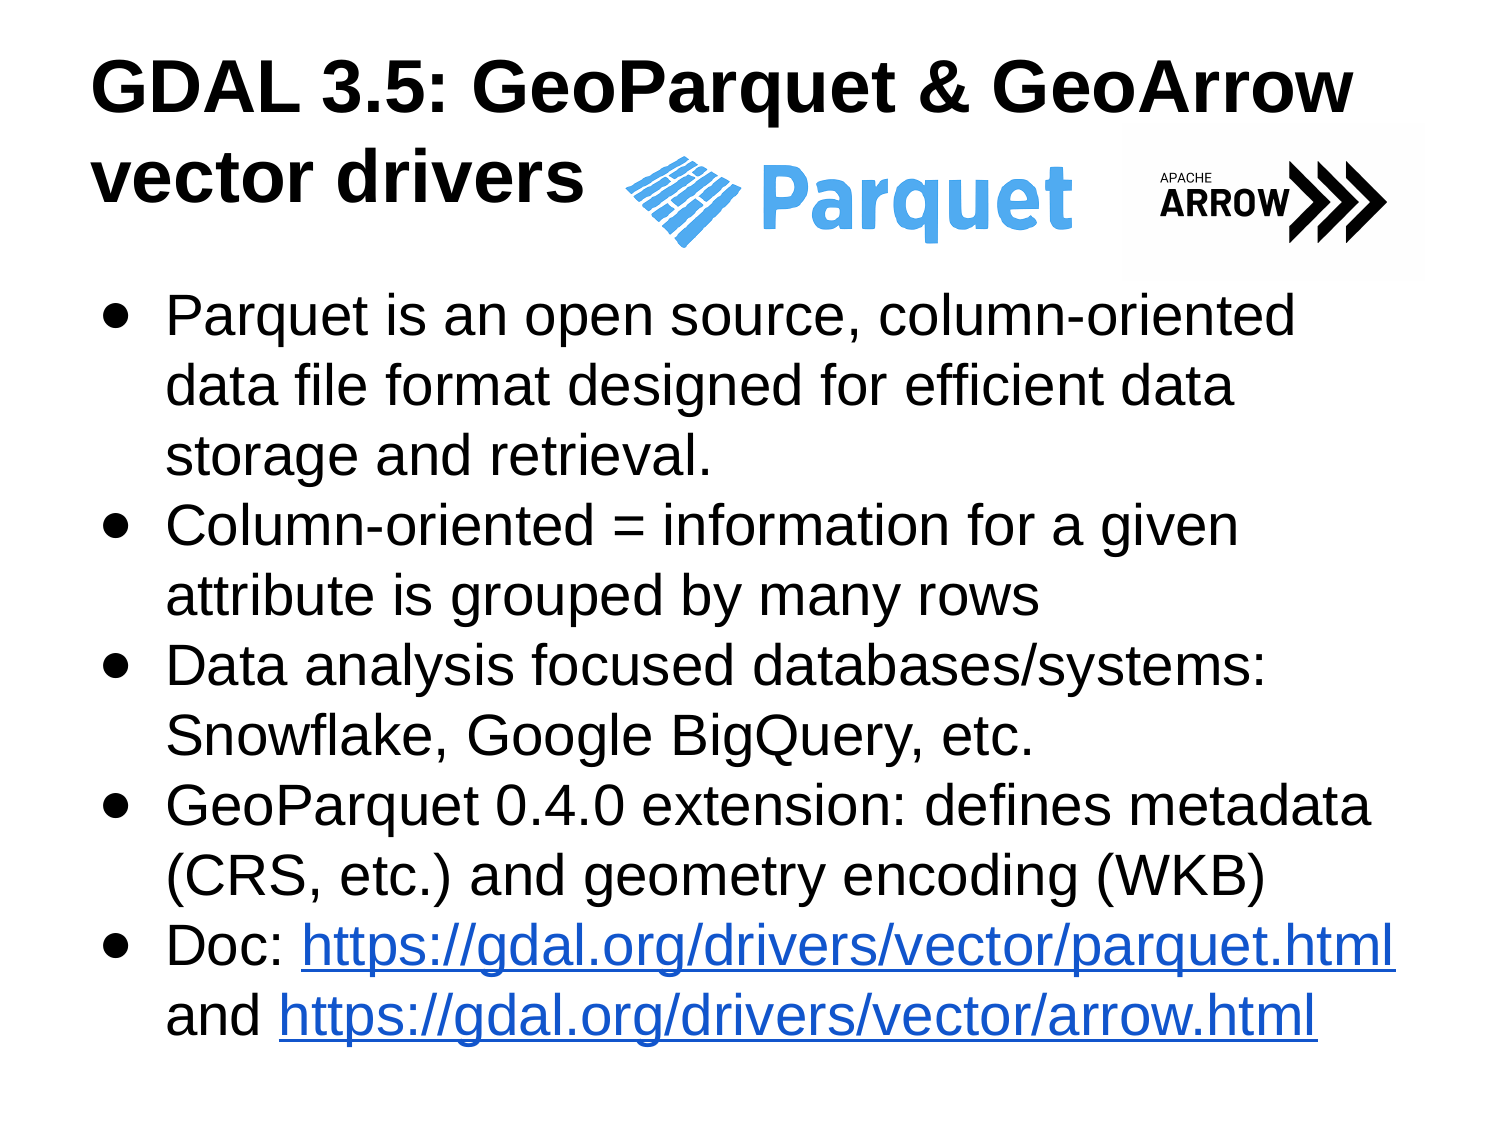

# GDAL 3.5: GeoParquet & GeoArrow vector drivers
Parquet is an open source, column-oriented data file format designed for efficient data storage and retrieval.
Column-oriented = information for a given attribute is grouped by many rows
Data analysis focused databases/systems: Snowflake, Google BigQuery, etc.
GeoParquet 0.4.0 extension: defines metadata (CRS, etc.) and geometry encoding (WKB)
Doc: https://gdal.org/drivers/vector/parquet.html and https://gdal.org/drivers/vector/arrow.html